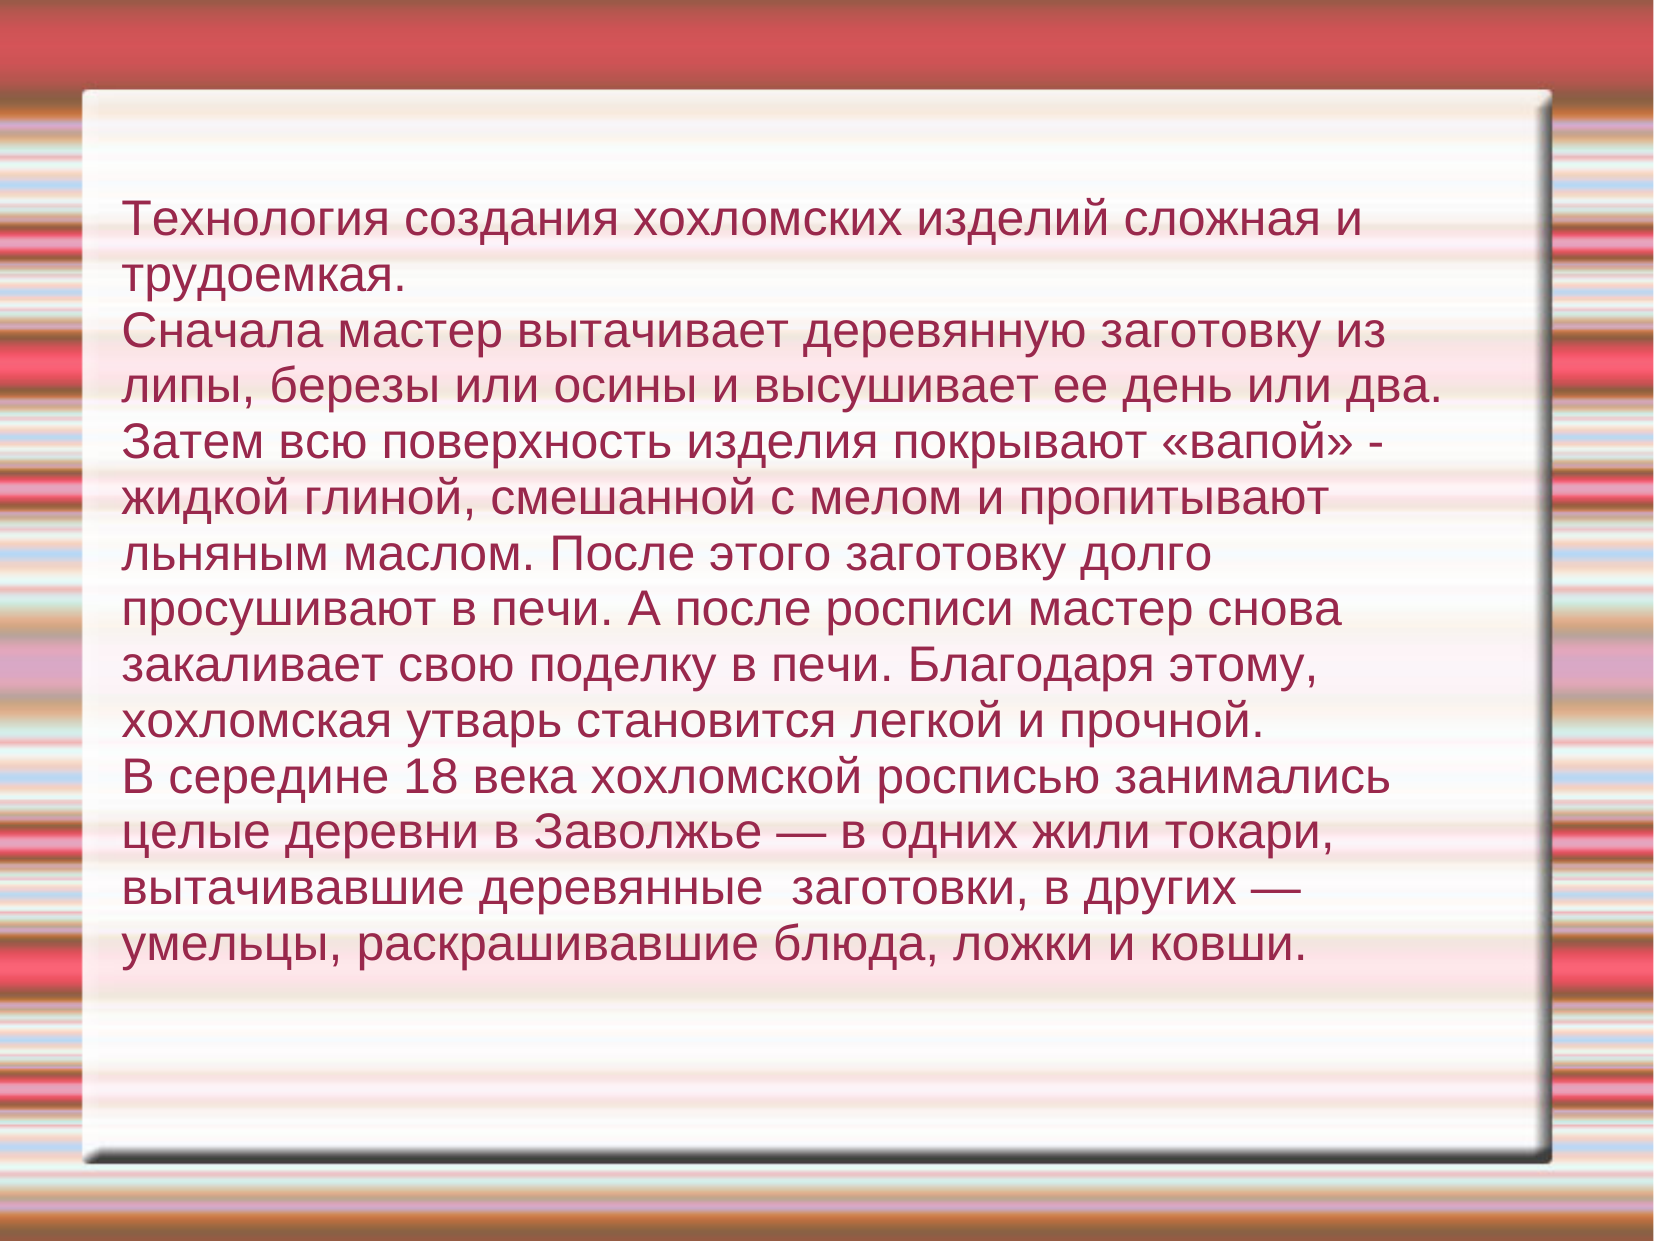

# Технология создания хохломских изделий сложная и трудоемкая.
Сначала мастер вытачивает деревянную заготовку из липы, березы или осины и высушивает ее день или два. Затем всю поверхность изделия покрывают «вапой» - жидкой глиной, смешанной с мелом и пропитывают льняным маслом. После этого заготовку долго просушивают в печи. А после росписи мастер снова закаливает свою поделку в печи. Благодаря этому, хохломская утварь становится легкой и прочной.
В середине 18 века хохломской росписью занимались целые деревни в Заволжье — в одних жили токари, вытачивавшие деревянные заготовки, в других — умельцы, раскрашивавшие блюда, ложки и ковши.